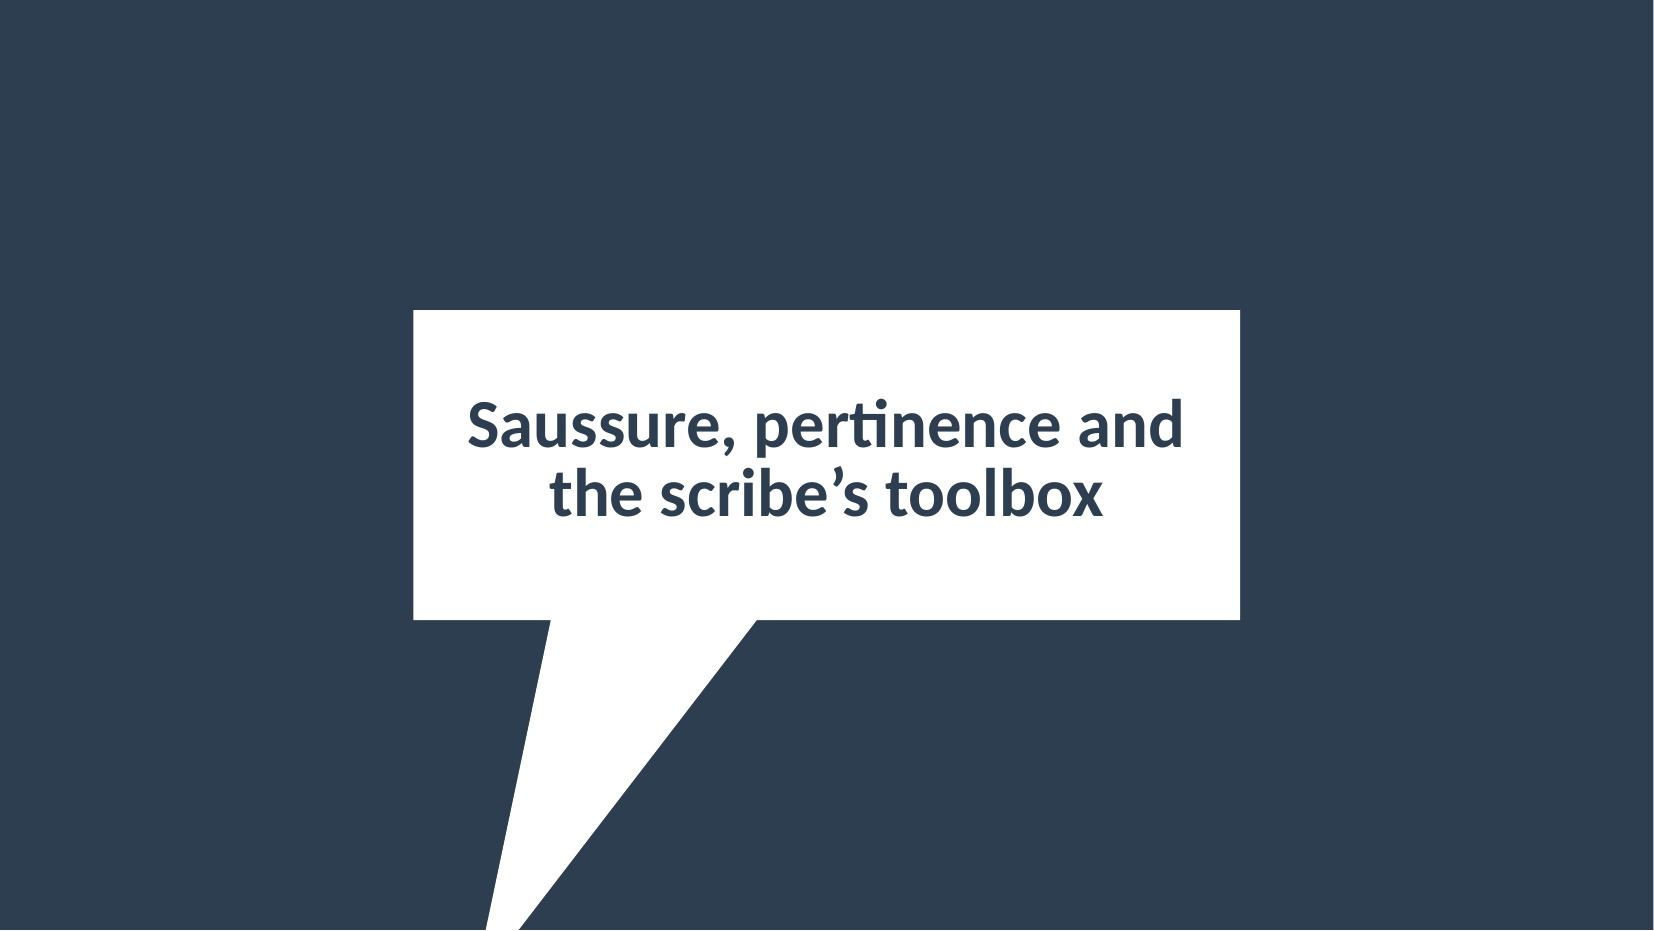

# Saussure, pertinence and the scribe’s toolbox